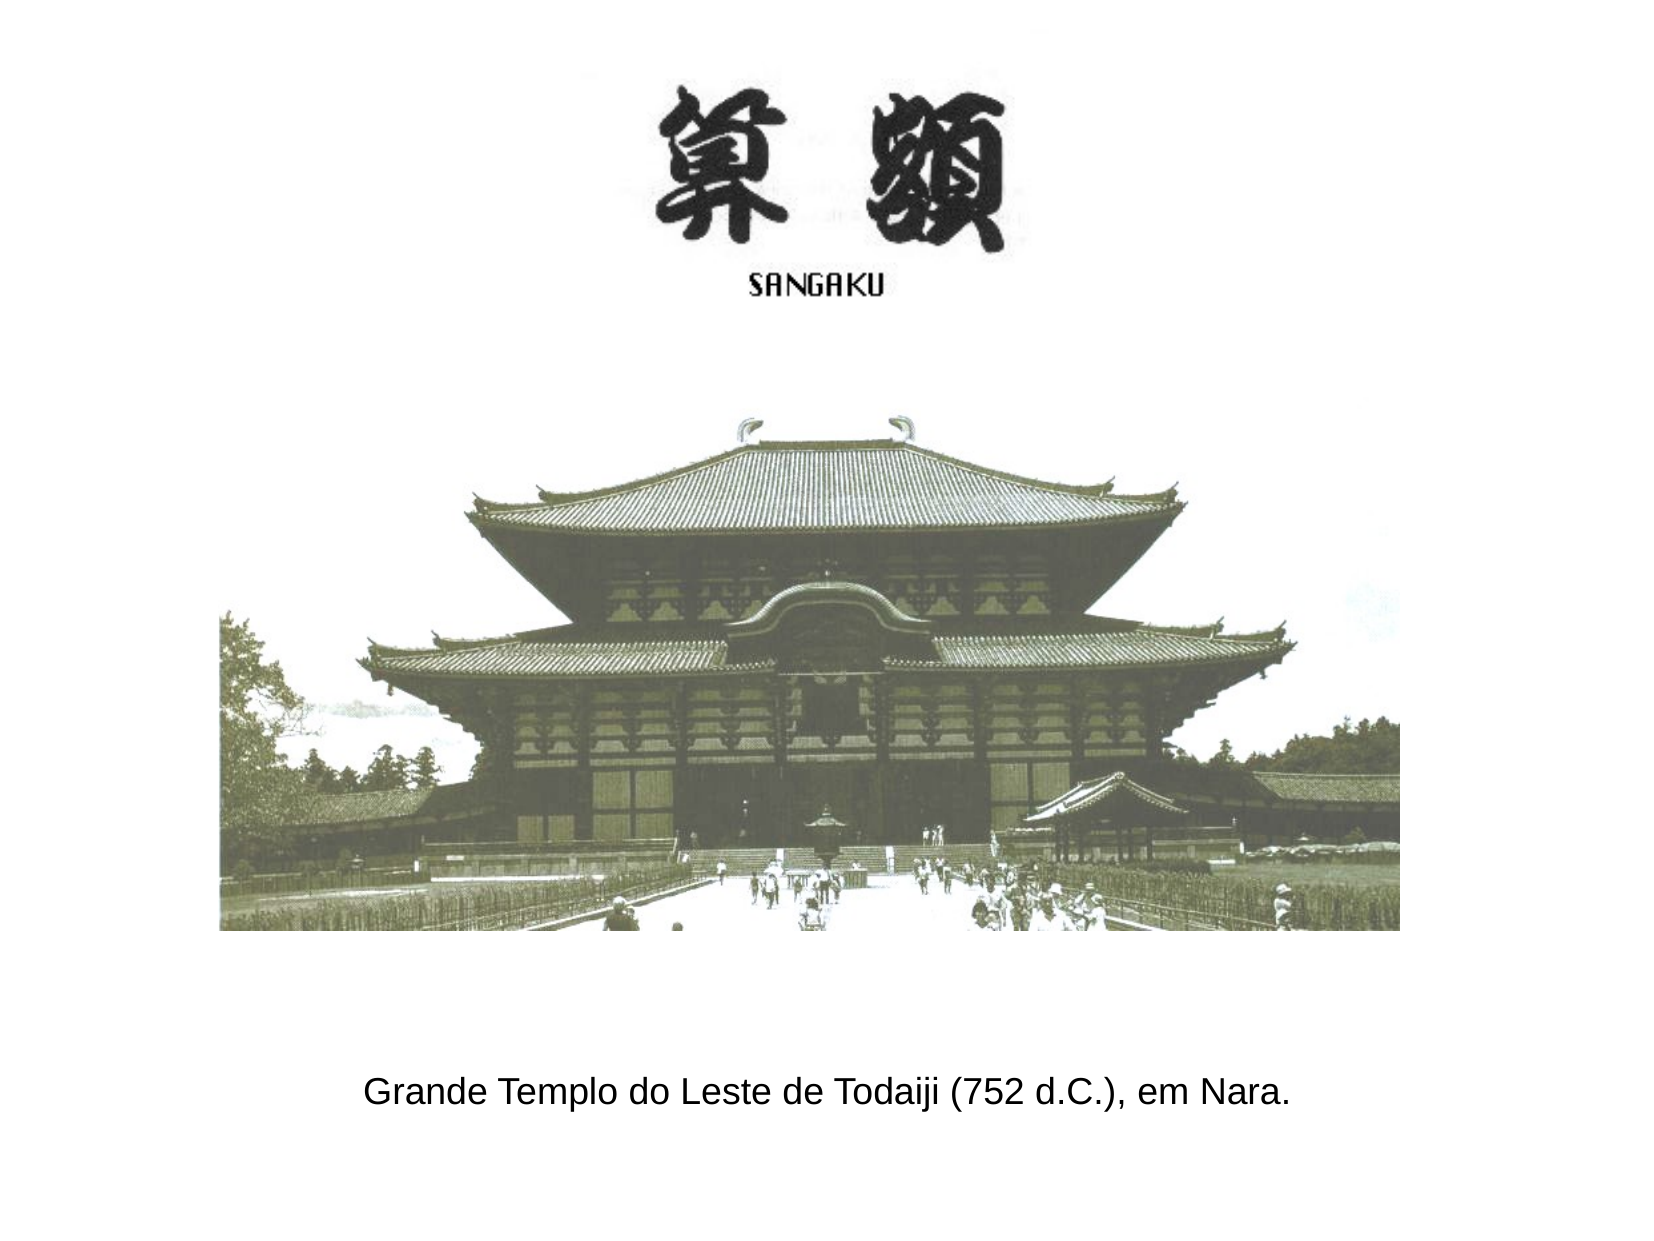

Grande Templo do Leste de Todaiji (752 d.C.), em Nara.